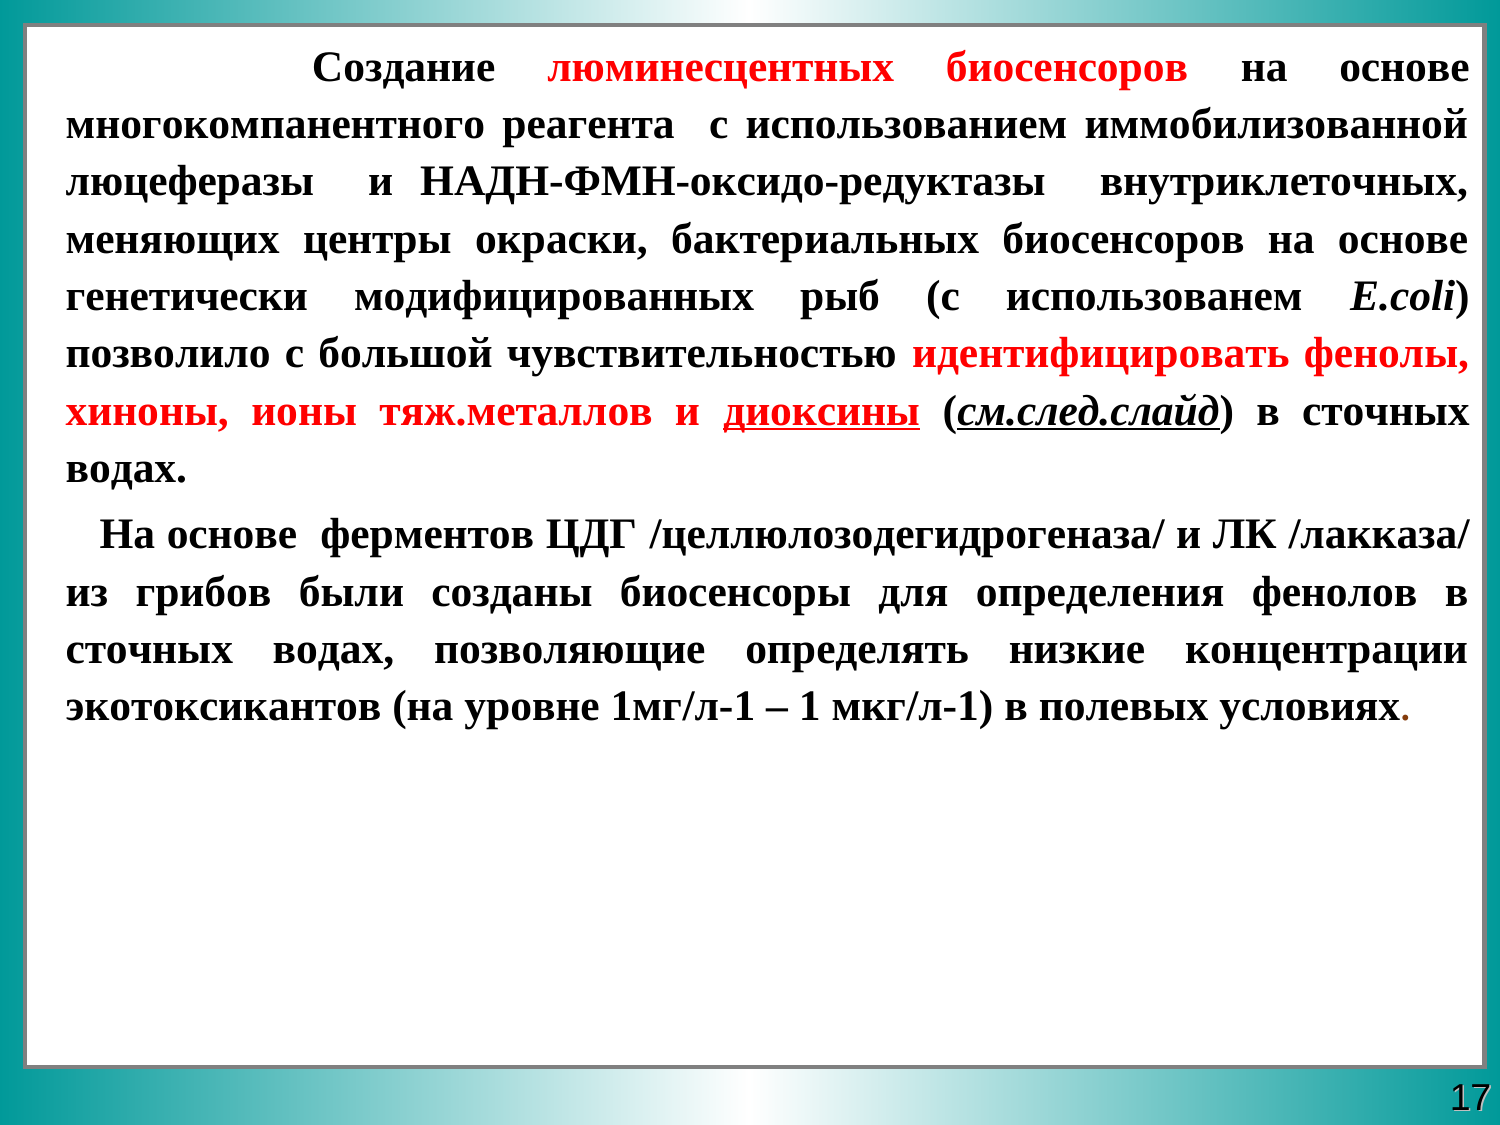

# Создание люминесцентных биосенсоров на основе многокомпанентного реагента с использованием иммобилизованной люцеферазы и НАДН-ФМН-оксидо-редуктазы внутриклеточных, меняющих центры окраски, бактериальных биосенсоров на основе генетически модифицированных рыб (с использованем E.coli) позволило с большой чувствительностью идентифицировать фенолы, хиноны, ионы тяж.металлов и диоксины (см.след.слайд) в сточных водах.
 На основе ферментов ЦДГ /целлюлозодегидрогеназа/ и ЛК /лакказа/ из грибов были созданы биосенсоры для определения фенолов в сточных водах, позволяющие определять низкие концентрации экотоксикантов (на уровне 1мг/л-1 – 1 мкг/л-1) в полевых условиях.